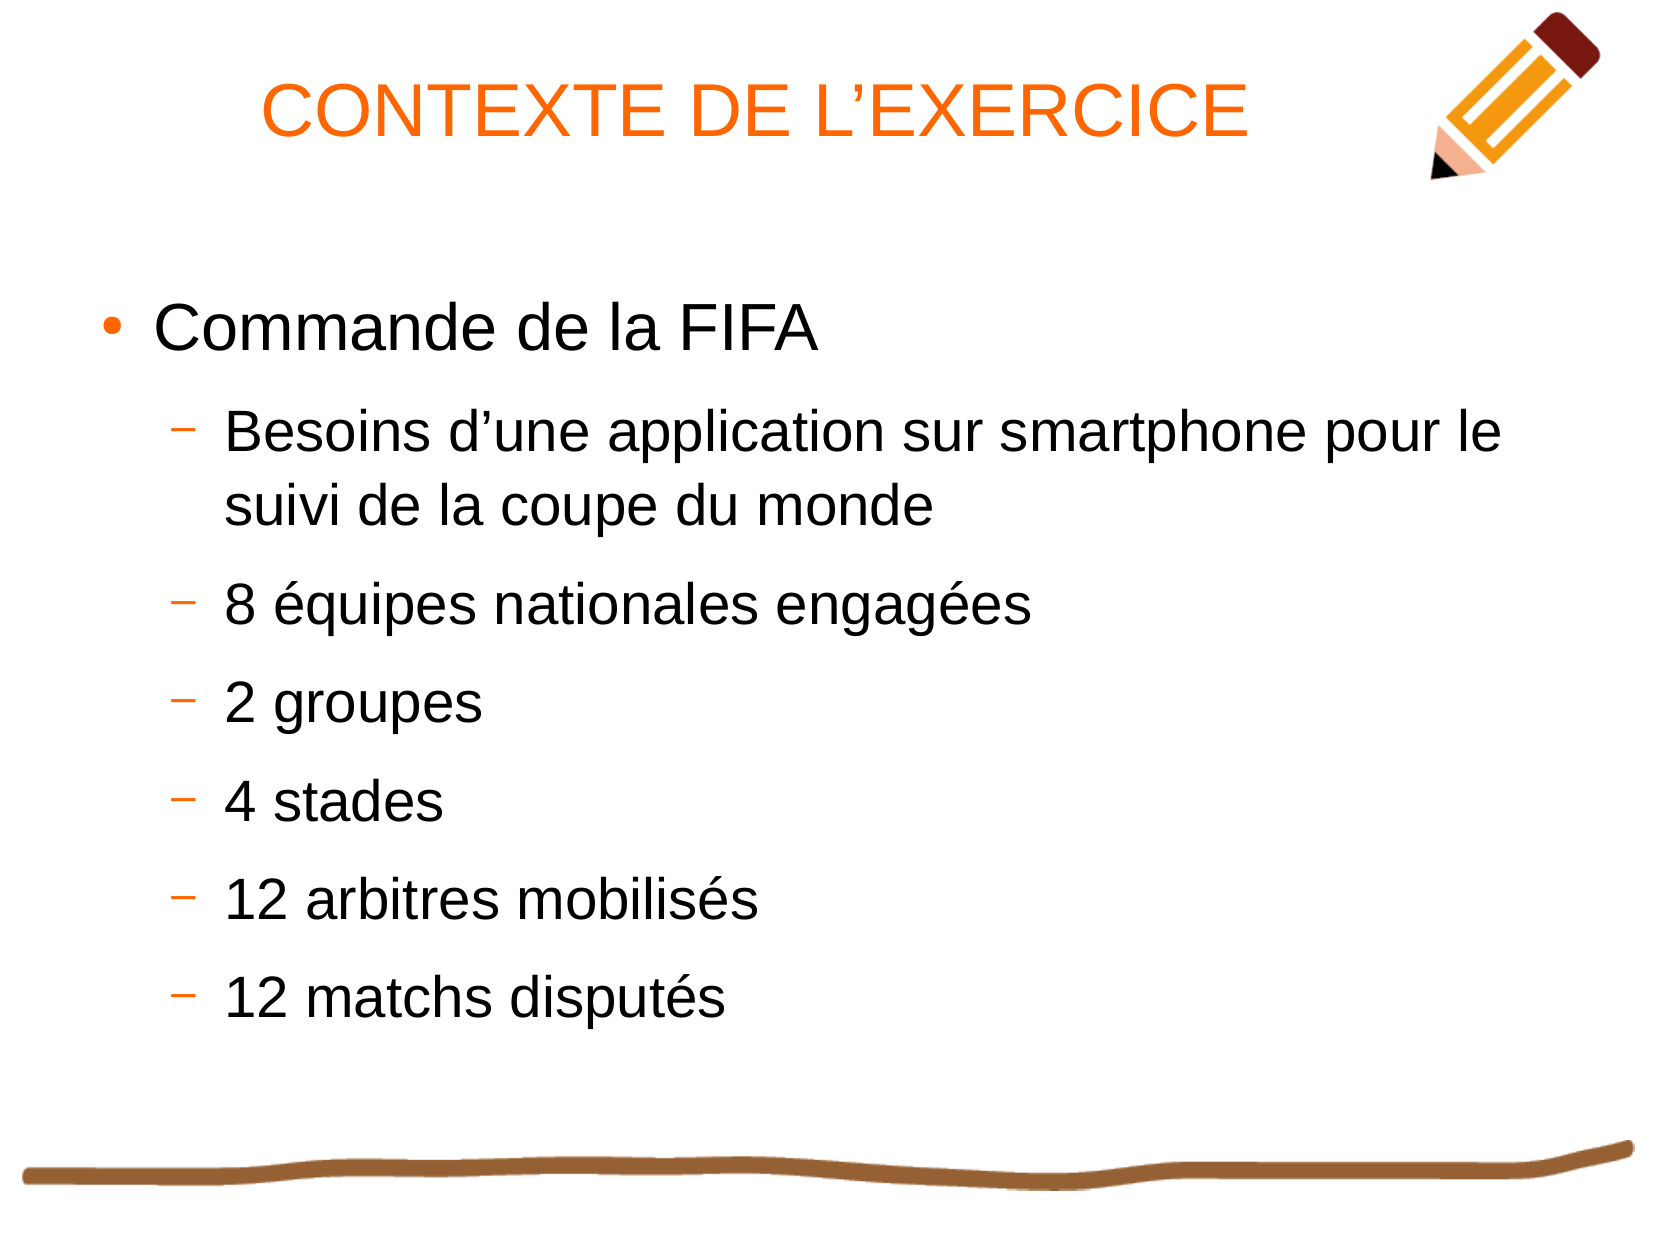

# CONTEXTE DE L’EXERCICE
Commande de la FIFA
Besoins d’une application sur smartphone pour le suivi de la coupe du monde
8 équipes nationales engagées
2 groupes
4 stades
12 arbitres mobilisés
12 matchs disputés